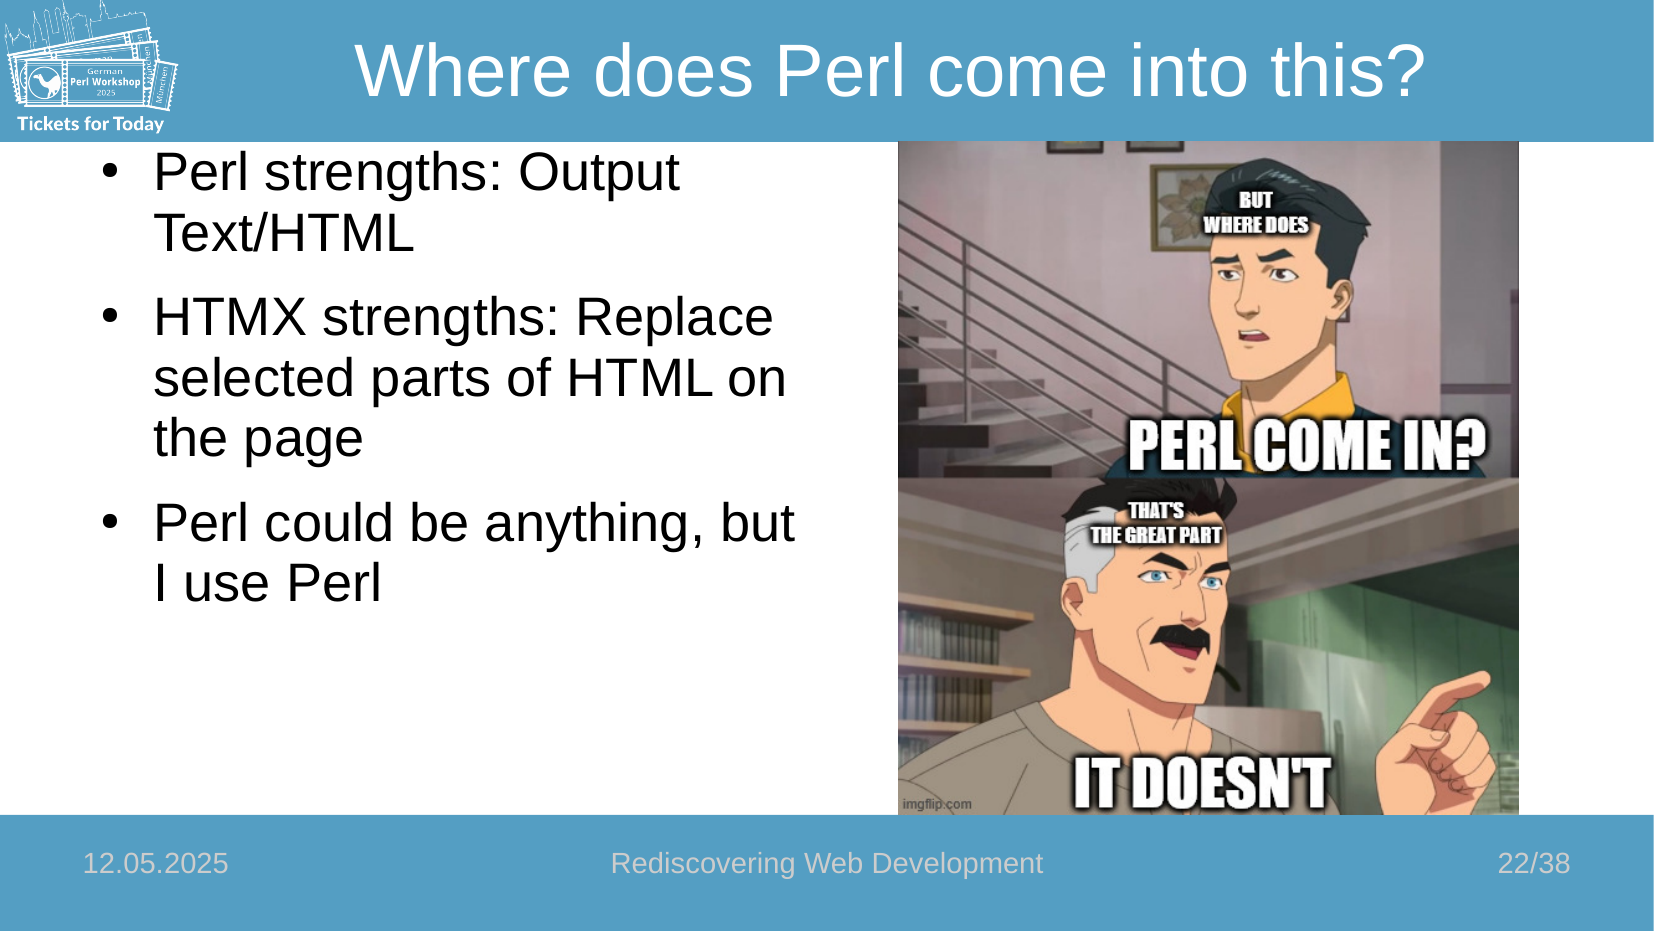

# Where does Perl come into this?
Perl strengths: Output Text/HTML
HTMX strengths: Replace selected parts of HTML on the page
Perl could be anything, but I use Perl
08. März 2019
22